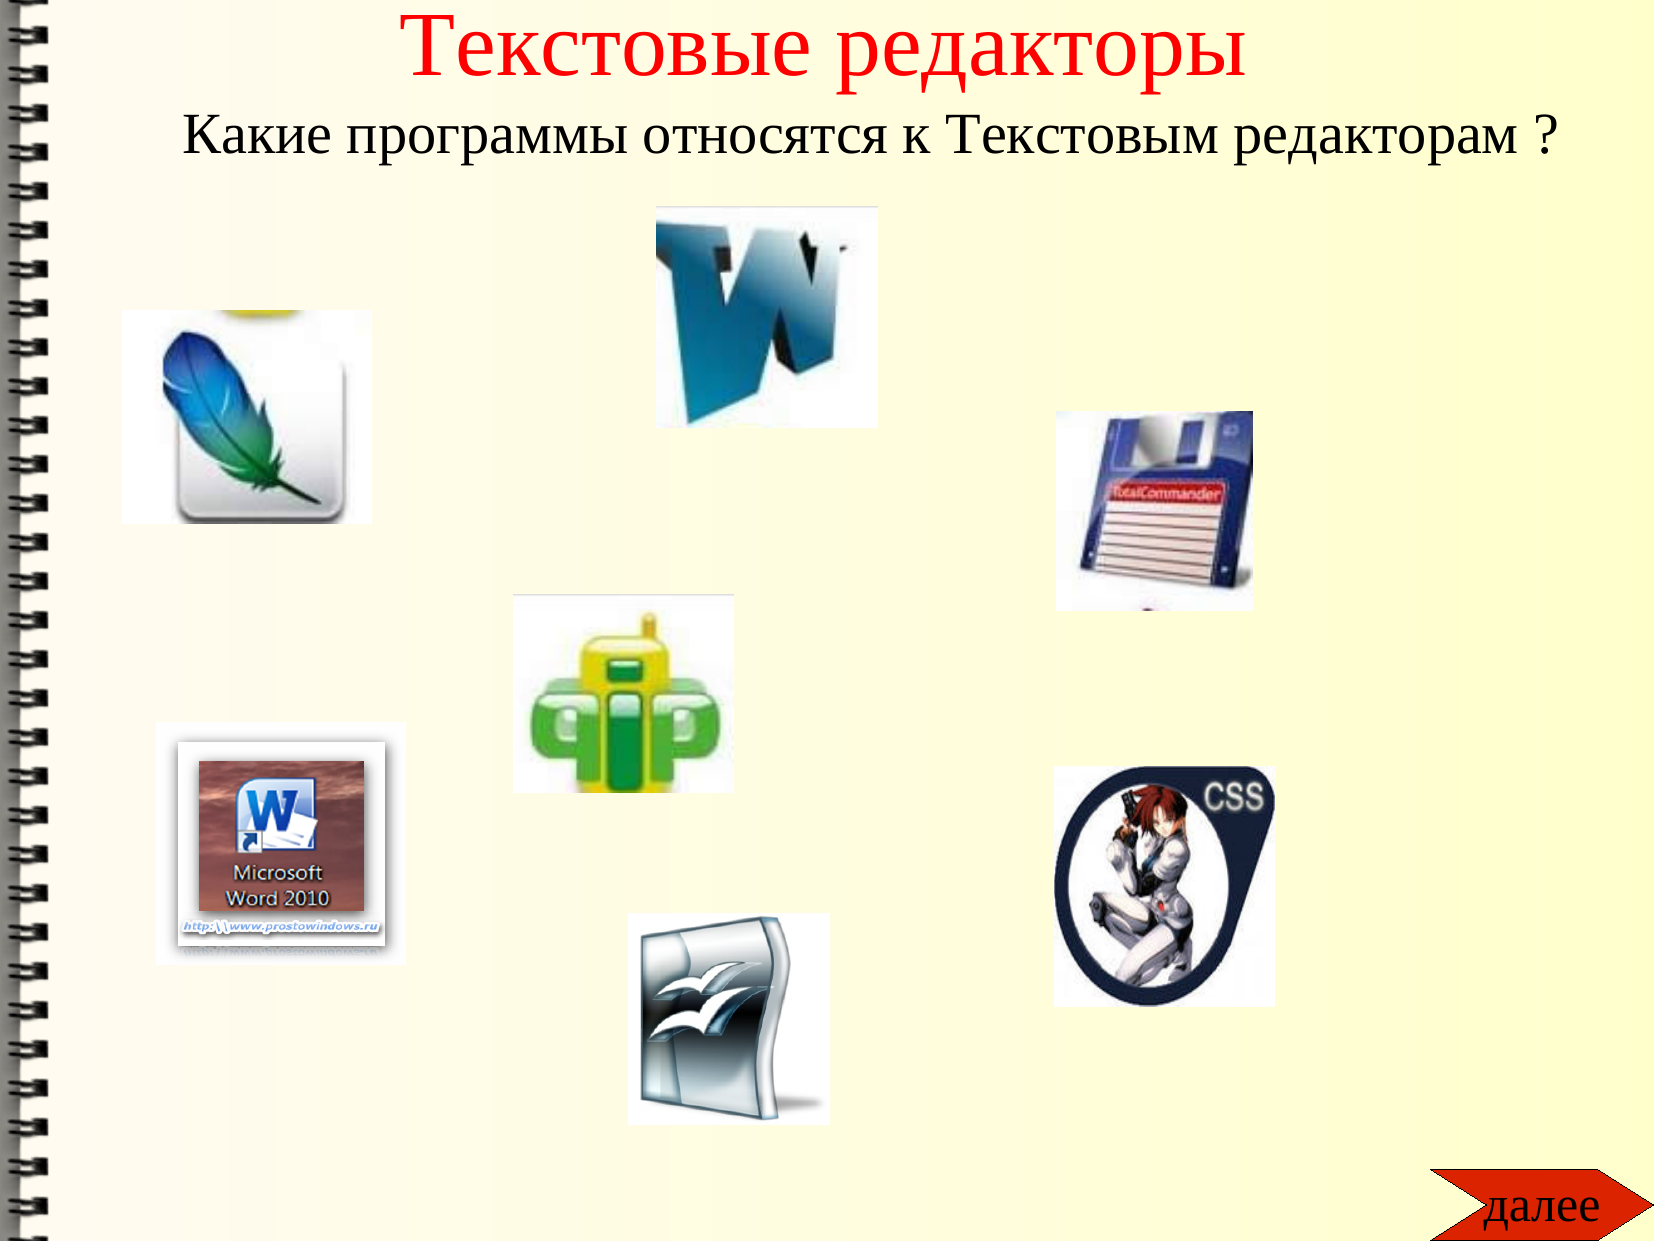

Текстовые редакторы
#
Какие программы относятся к Текстовым редакторам ?
НЕТ
НЕТ
НЕТ
далее